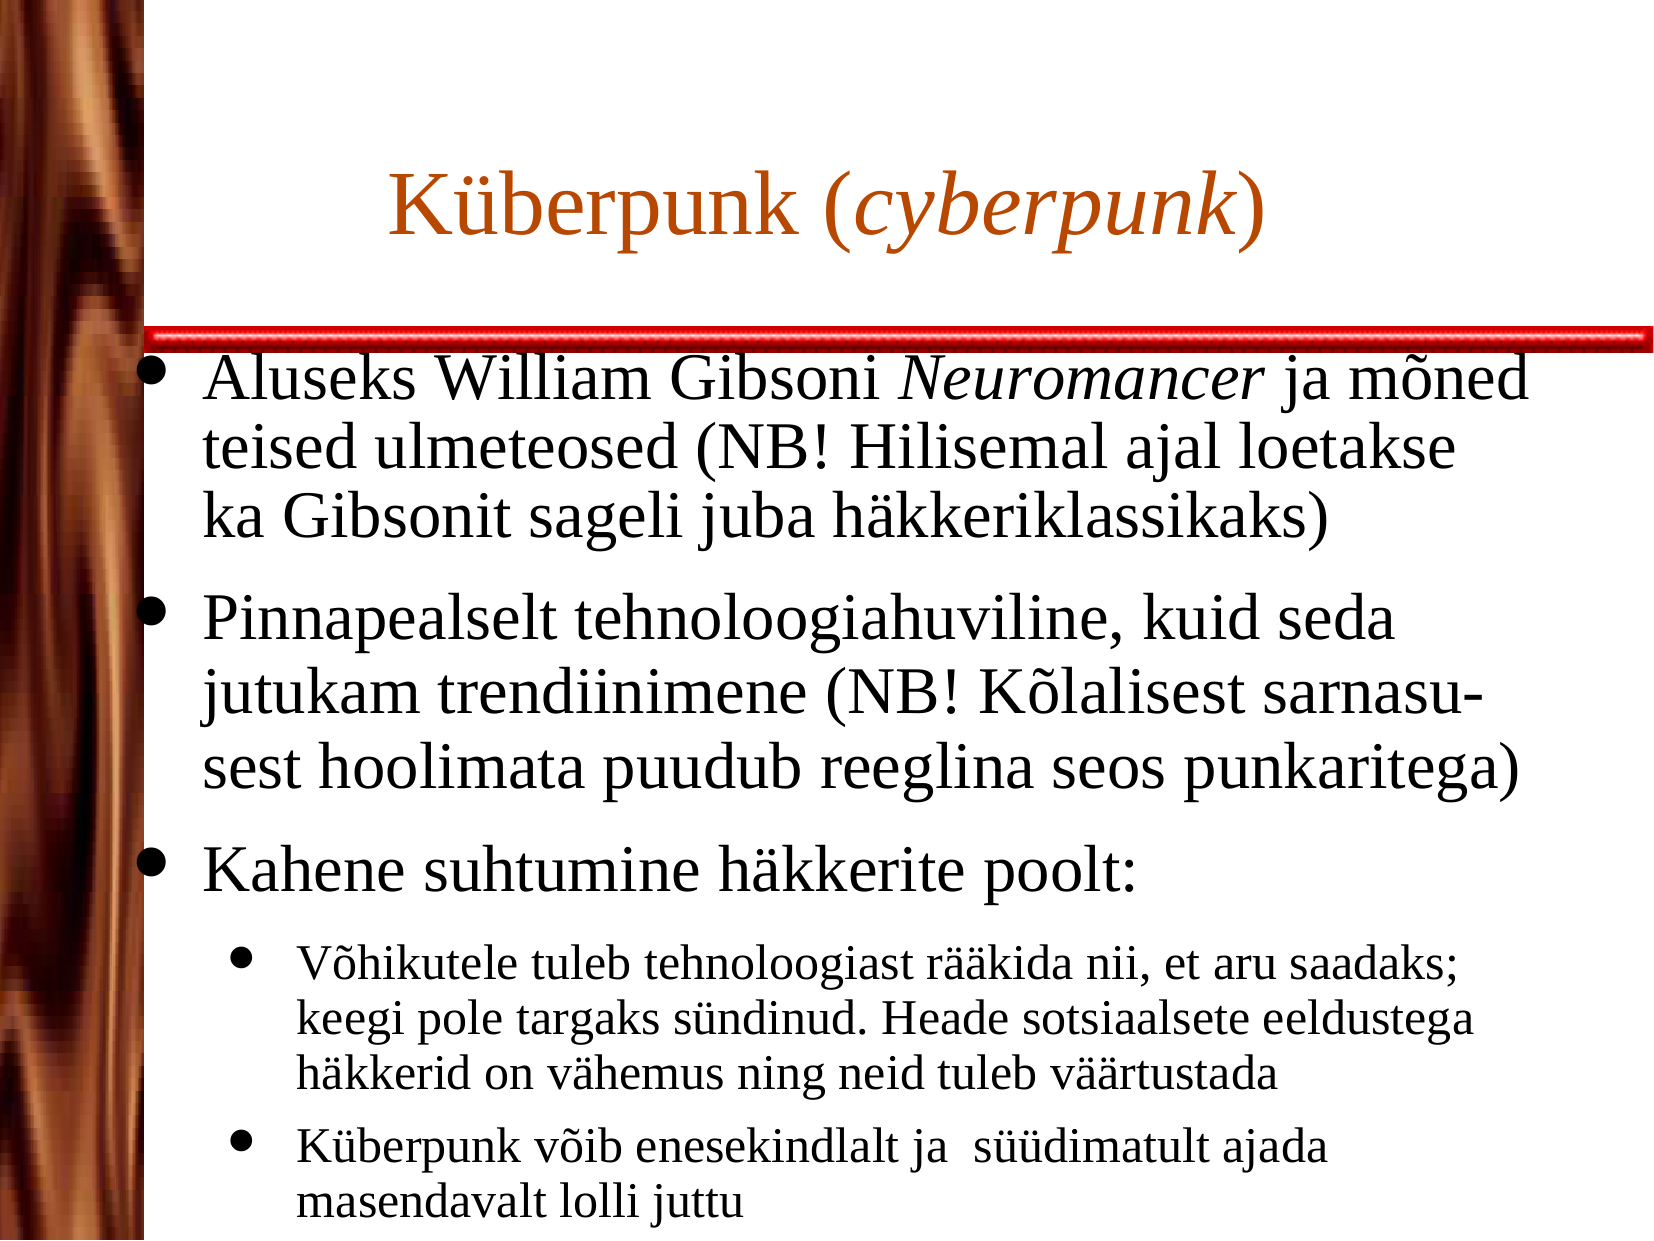

# Küberpunk (cyberpunk)
Aluseks William Gibsoni Neuromancer ja mõned teised ulmeteosed (NB! Hilisemal ajal loetakse ka Gibsonit sageli juba häkkeriklassikaks)
Pinnapealselt tehnoloogiahuviline, kuid seda jutukam trendiinimene (NB! Kõlalisest sarnasu-sest hoolimata puudub reeglina seos punkaritega)
Kahene suhtumine häkkerite poolt:
Võhikutele tuleb tehnoloogiast rääkida nii, et aru saadaks; keegi pole targaks sündinud. Heade sotsiaalsete eeldustega häkkerid on vähemus ning neid tuleb väärtustada
Küberpunk võib enesekindlalt ja süüdimatult ajada masendavalt lolli juttu